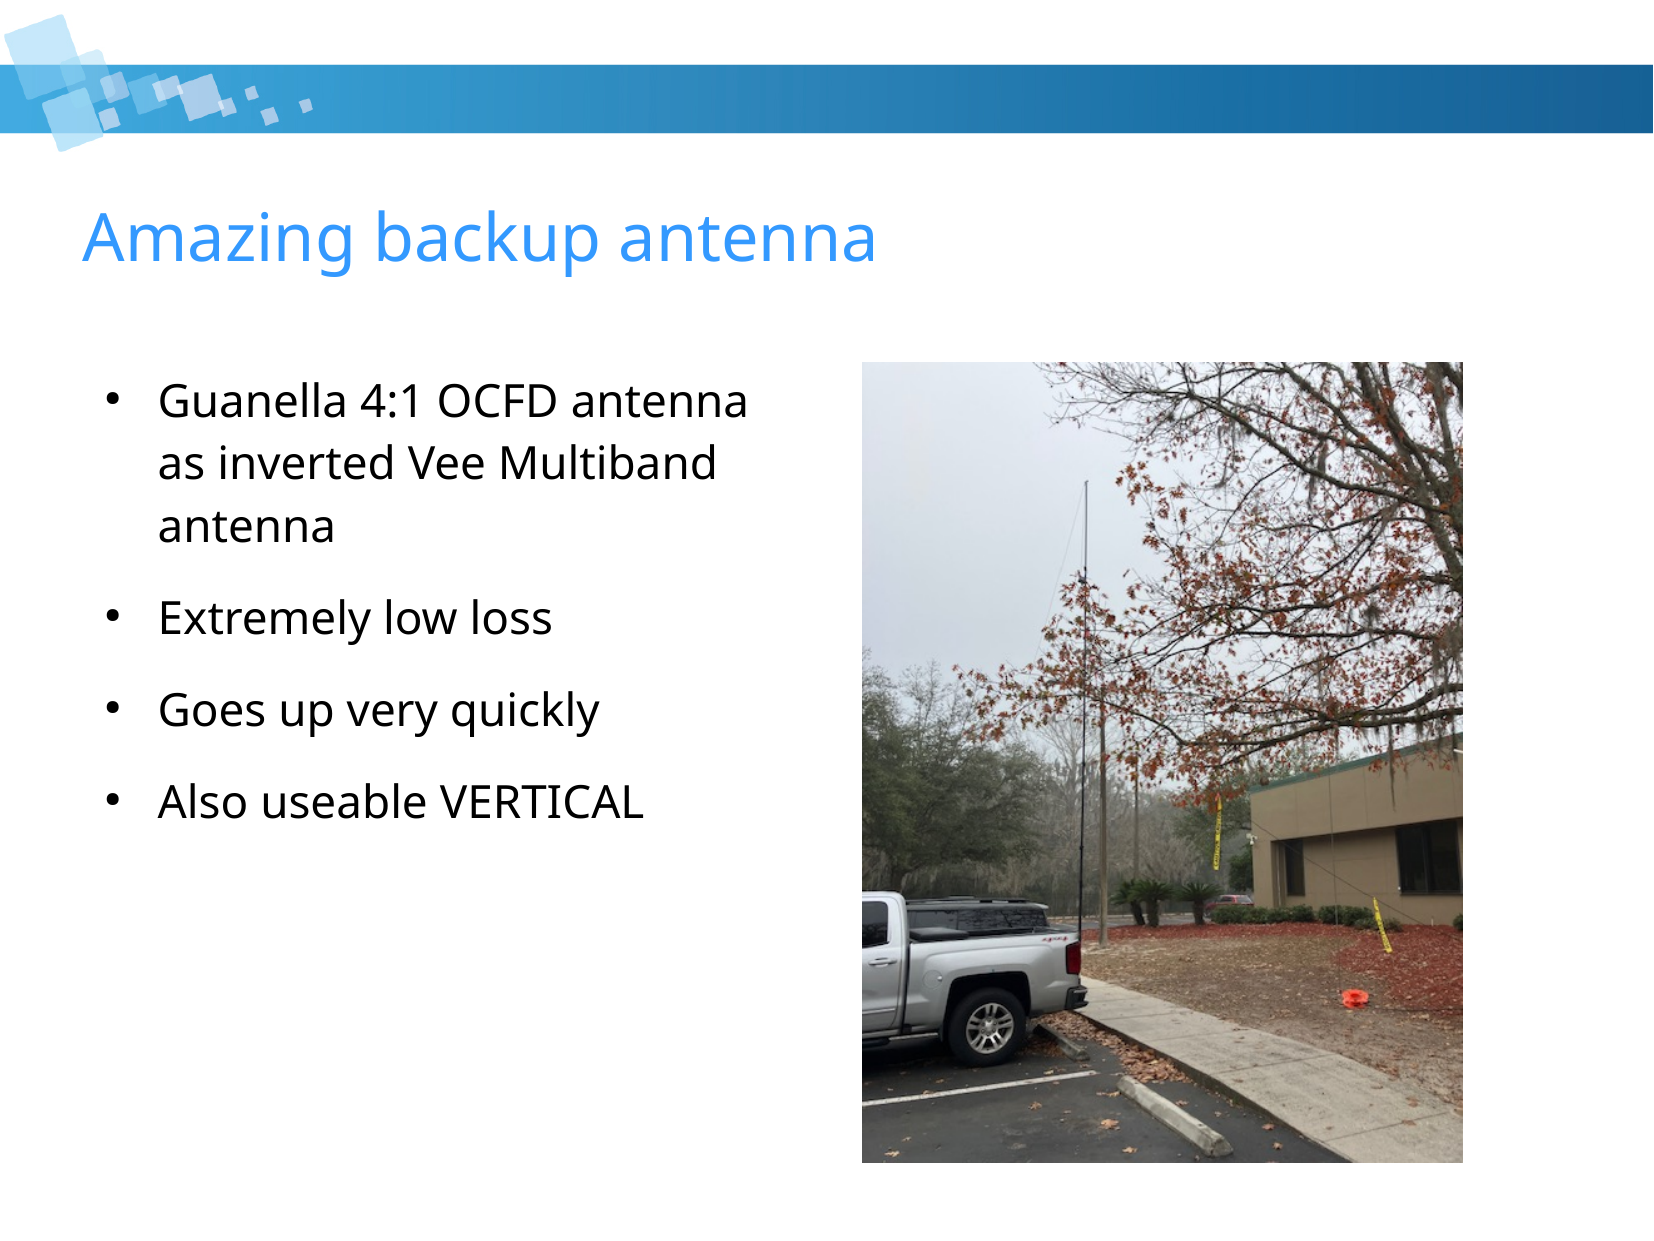

# Amazing backup antenna
Guanella 4:1 OCFD antenna as inverted Vee Multiband antenna
Extremely low loss
Goes up very quickly
Also useable VERTICAL